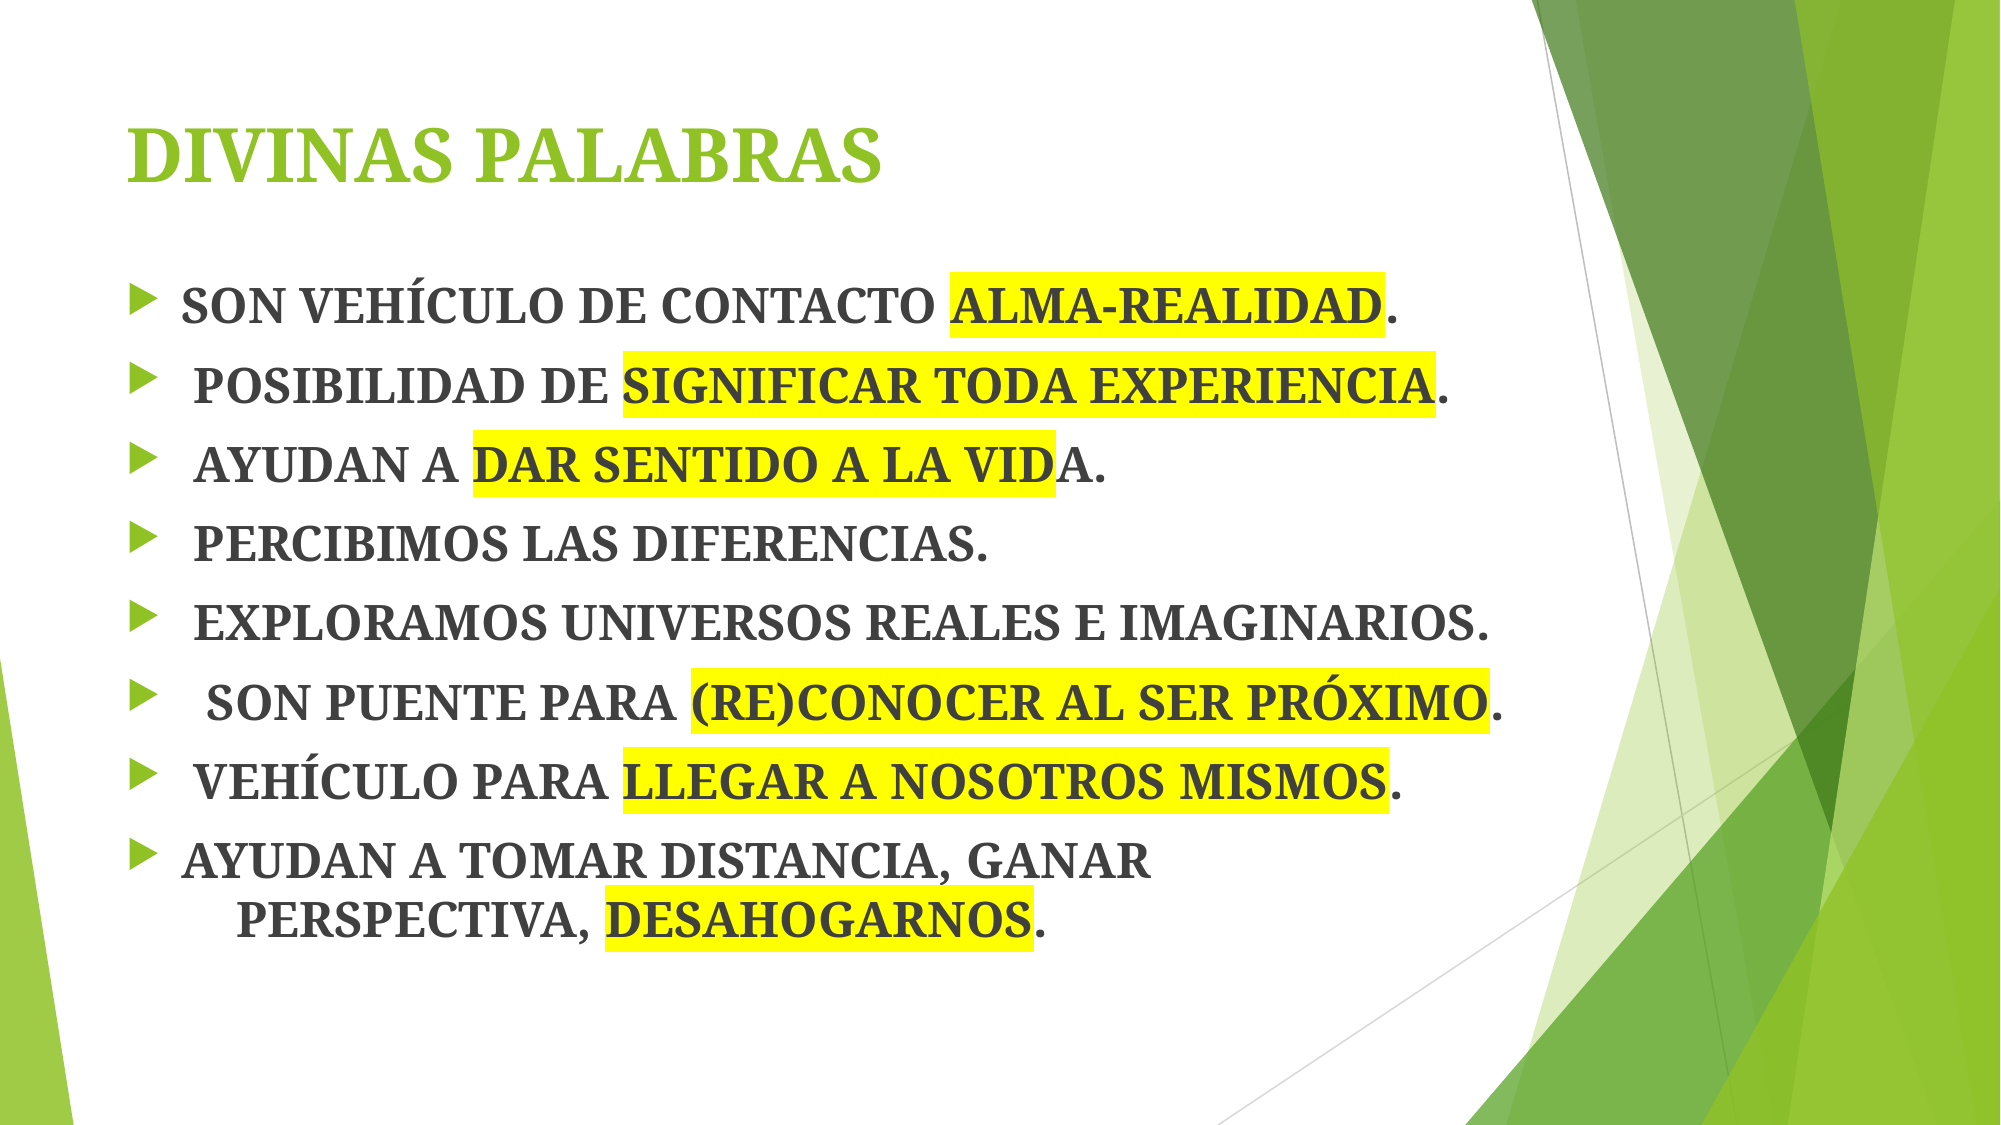

# DIVINAS PALABRAS
SON VEHÍCULO DE CONTACTO ALMA-REALIDAD.
 POSIBILIDAD DE SIGNIFICAR TODA EXPERIENCIA.
 AYUDAN A DAR SENTIDO A LA VIDA.
 PERCIBIMOS LAS DIFERENCIAS.
 EXPLORAMOS UNIVERSOS REALES E IMAGINARIOS.
 SON PUENTE PARA (RE)CONOCER AL SER PRÓXIMO.
 VEHÍCULO PARA LLEGAR A NOSOTROS MISMOS.
AYUDAN A TOMAR DISTANCIA, GANAR PERSPECTIVA, DESAHOGARNOS.